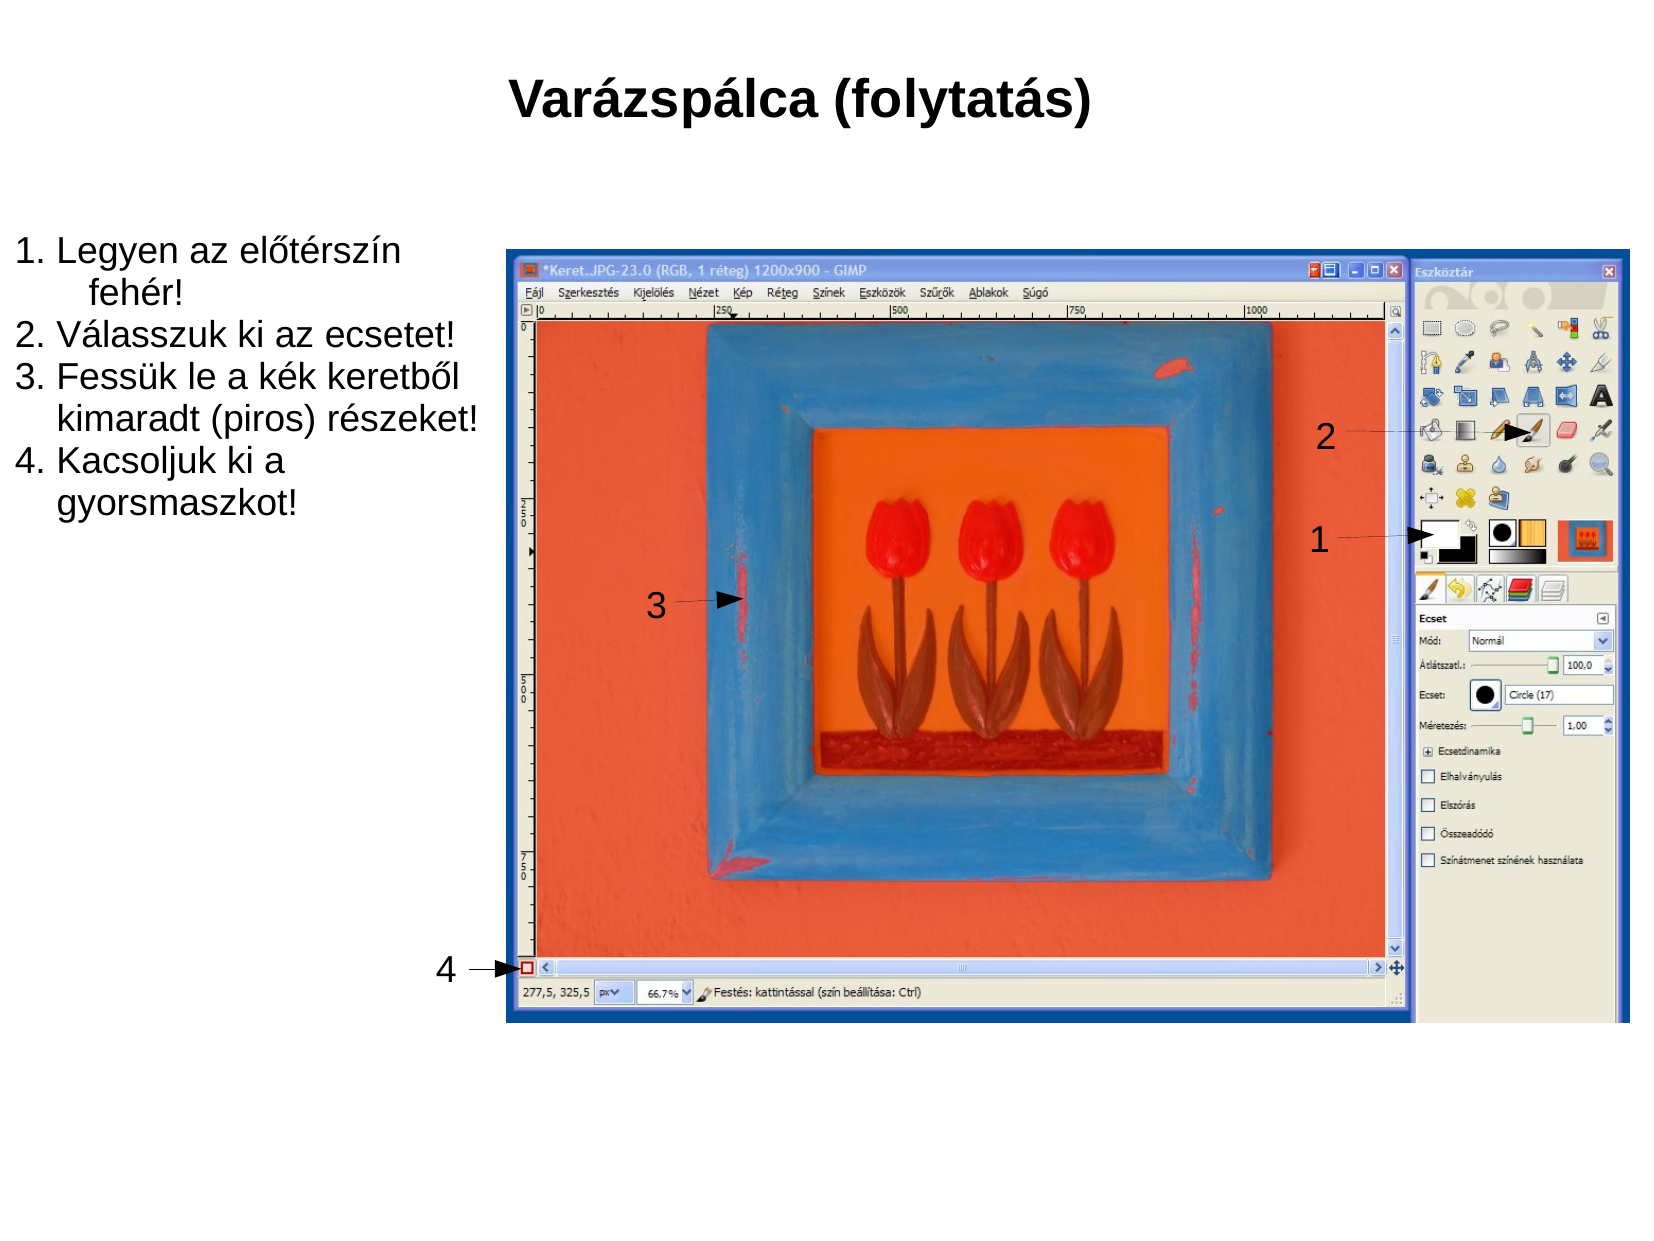

Varázspálca (folytatás)
1. Legyen az előtérszín
	fehér!
2. Válasszuk ki az ecsetet!
3. Fessük le a kék keretből
 kimaradt (piros) részeket!
4. Kacsoljuk ki a
 gyorsmaszkot!
2
1
3
4